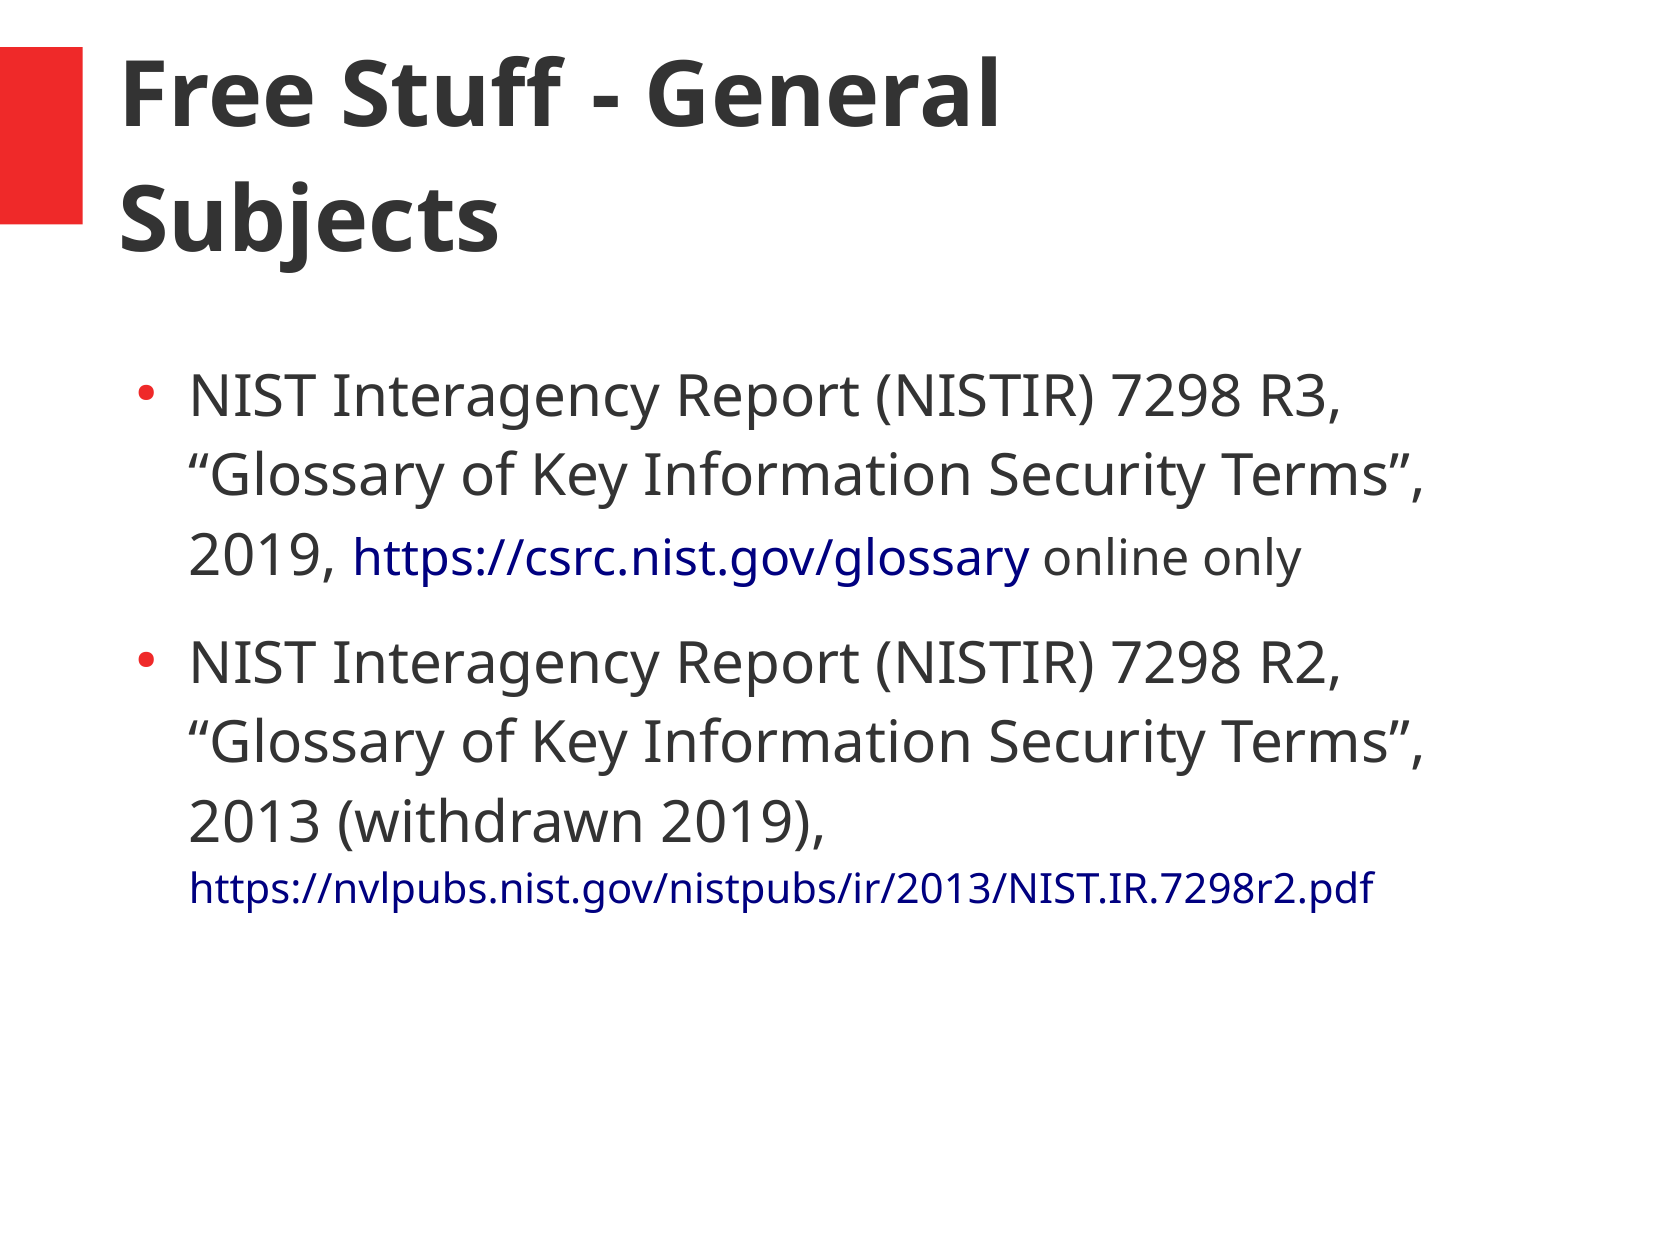

# Free Stuff	 - General Subjects
NIST Interagency Report (NISTIR) 7298 R3, “Glossary of Key Information Security Terms”, 2019, https://csrc.nist.gov/glossary online only
NIST Interagency Report (NISTIR) 7298 R2, “Glossary of Key Information Security Terms”, 2013 (withdrawn 2019), https://nvlpubs.nist.gov/nistpubs/ir/2013/NIST.IR.7298r2.pdf